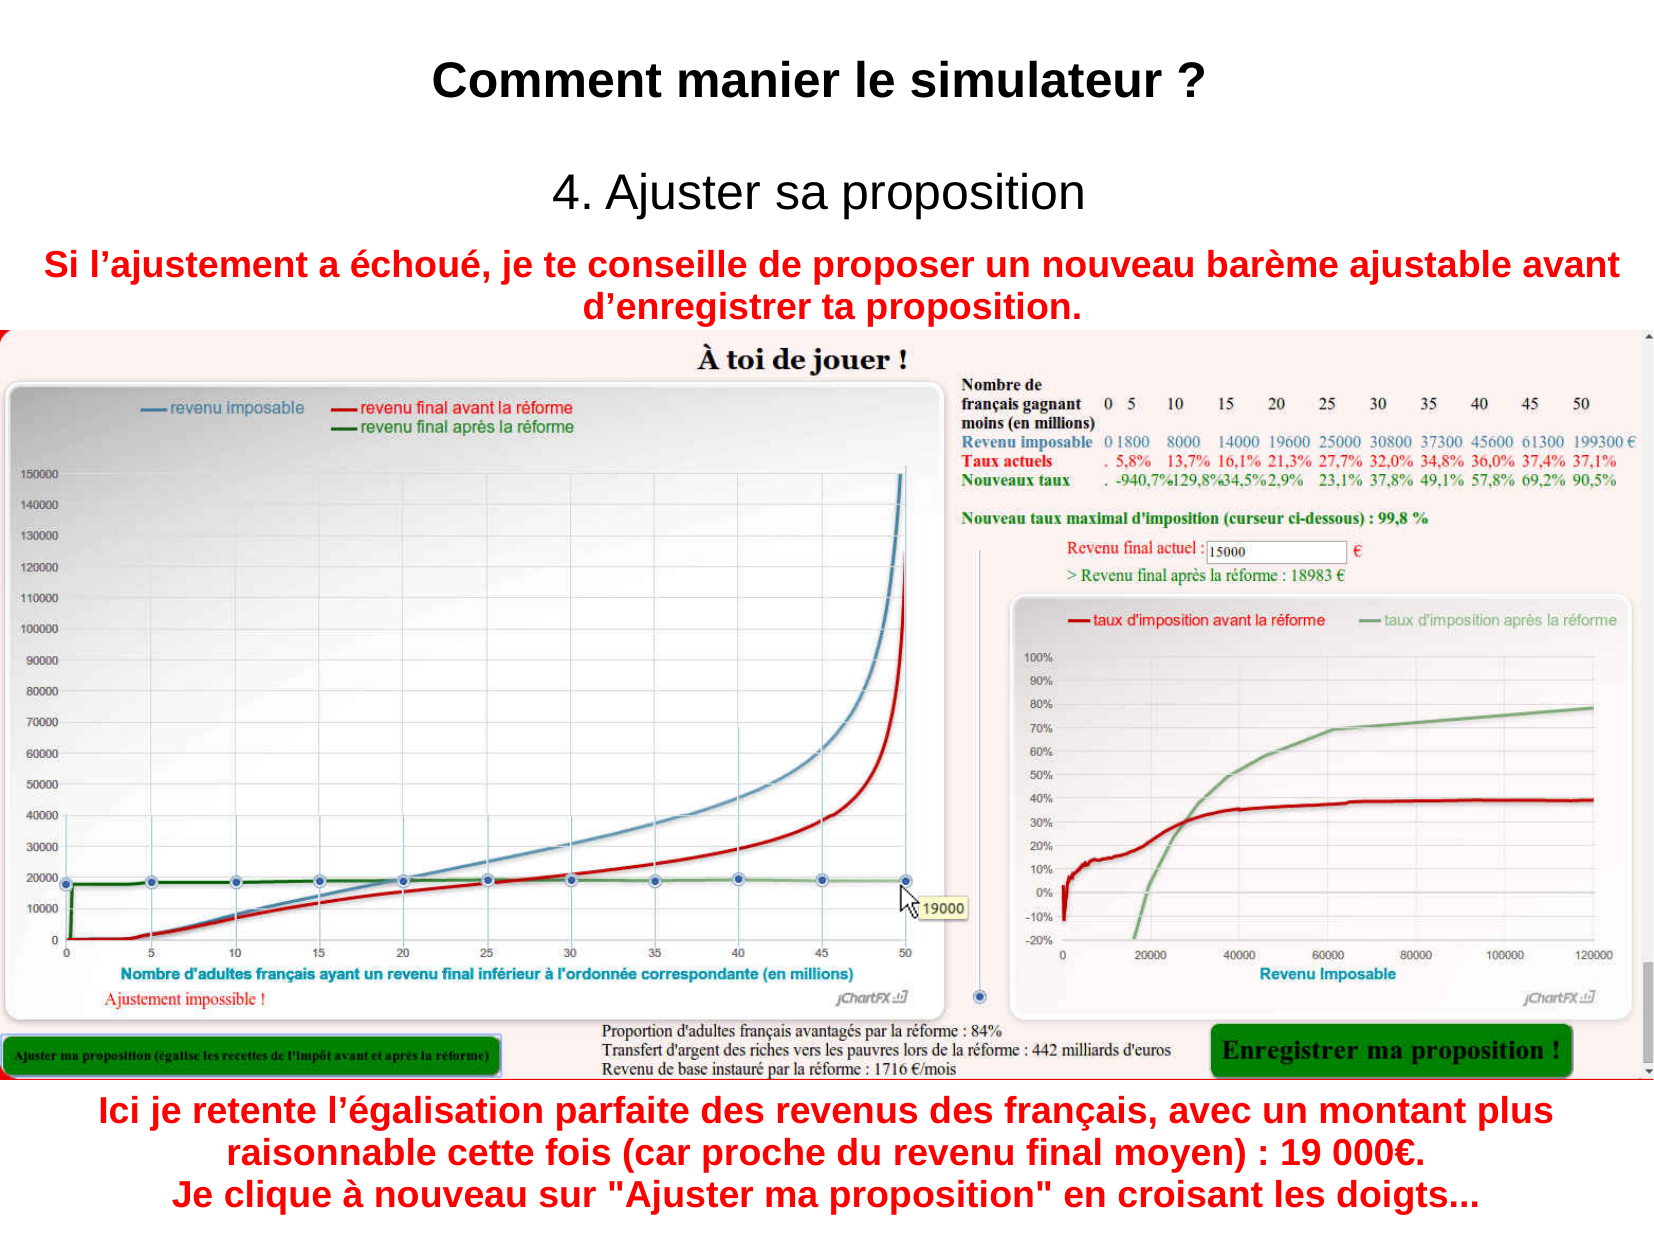

Comment manier le simulateur ?
4. Ajuster sa proposition
Si l’ajustement a échoué, je te conseille de proposer un nouveau barème ajustable avant d’enregistrer ta proposition.
Ici je retente l’égalisation parfaite des revenus des français, avec un montant plus raisonnable cette fois (car proche du revenu final moyen) : 19 000€.
Je clique à nouveau sur "Ajuster ma proposition" en croisant les doigts...